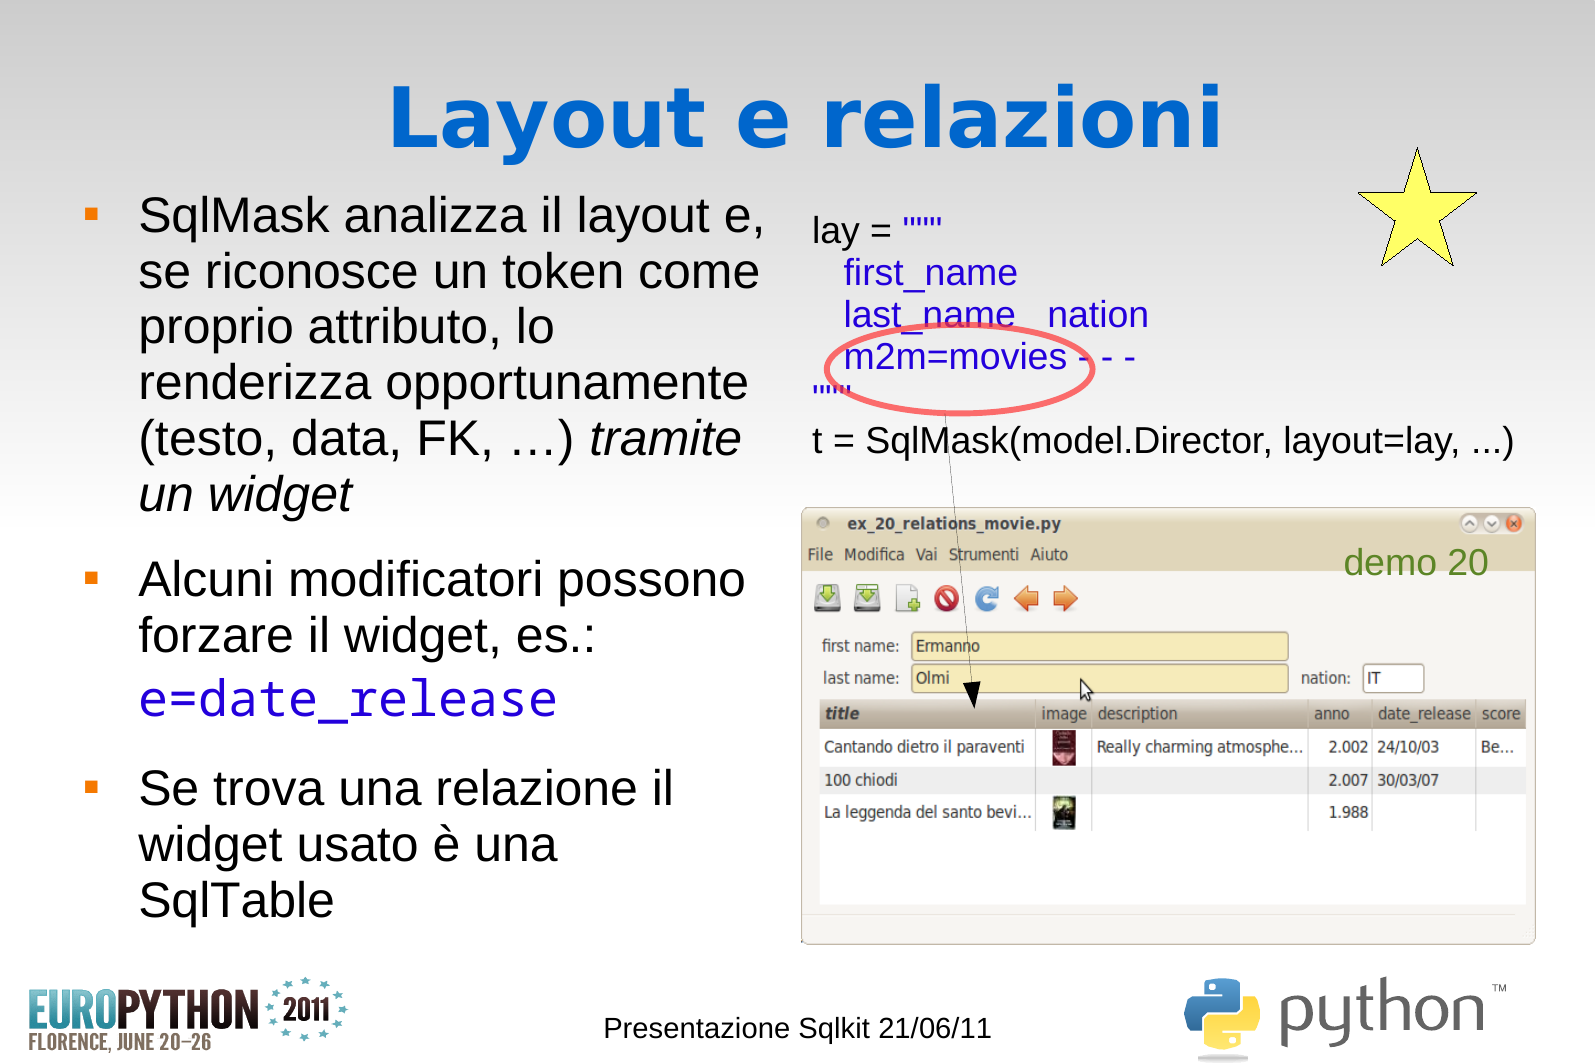

# Layout e relazioni
SqlMask analizza il layout e, se riconosce un token come proprio attributo, lo renderizza opportunamente (testo, data, FK, …) tramite un widget
Alcuni modificatori possono forzare il widget, es.: e=date_release
Se trova una relazione il widget usato è una SqlTable
lay = """
 first_name
 last_name nation
 m2m=movies - - -
"""
t = SqlMask(model.Director, layout=lay, ...)
demo 20